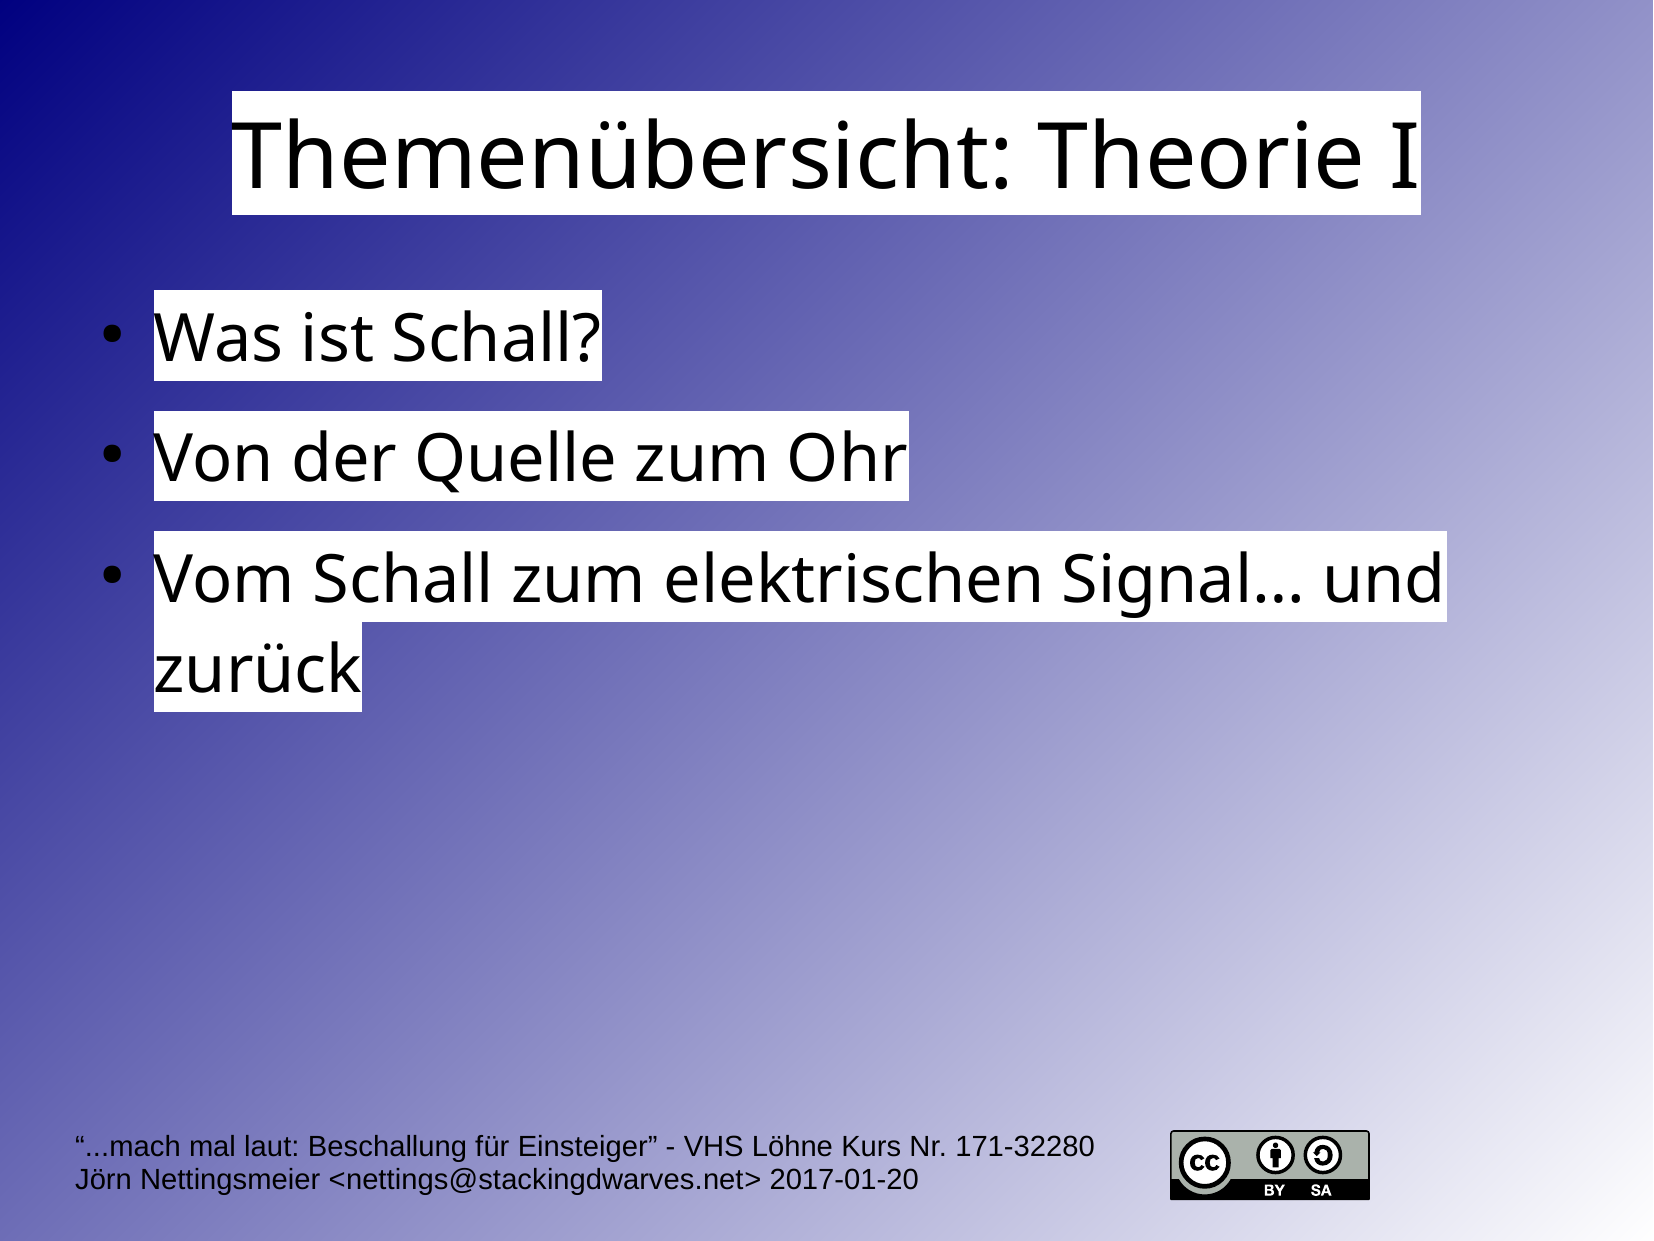

# Themenübersicht: Theorie I
Was ist Schall?
Von der Quelle zum Ohr
Vom Schall zum elektrischen Signal… und zurück